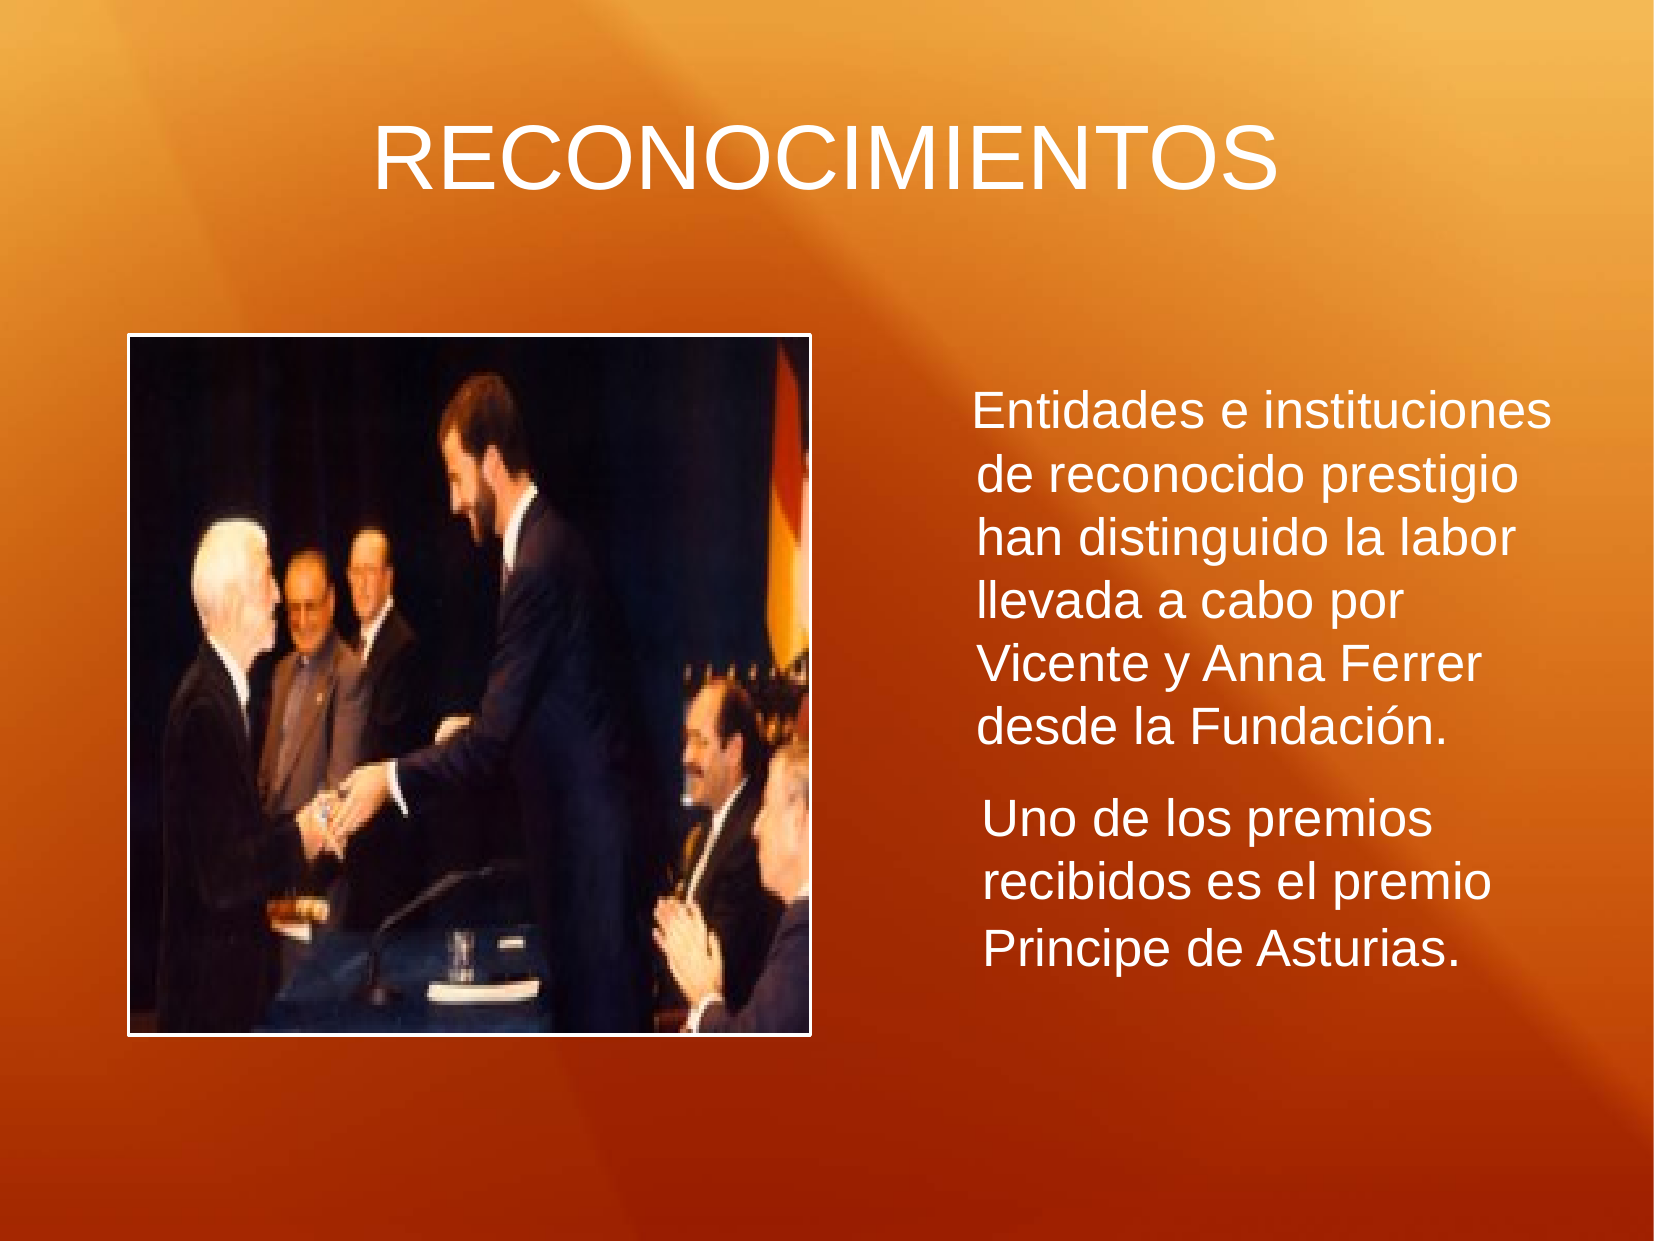

# RECONOCIMIENTOS
 Entidades e instituciones de reconocido prestigio han distinguido la labor llevada a cabo por Vicente y Anna Ferrer desde la Fundación.
 Uno de los premios recibidos es el premio Principe de Asturias.